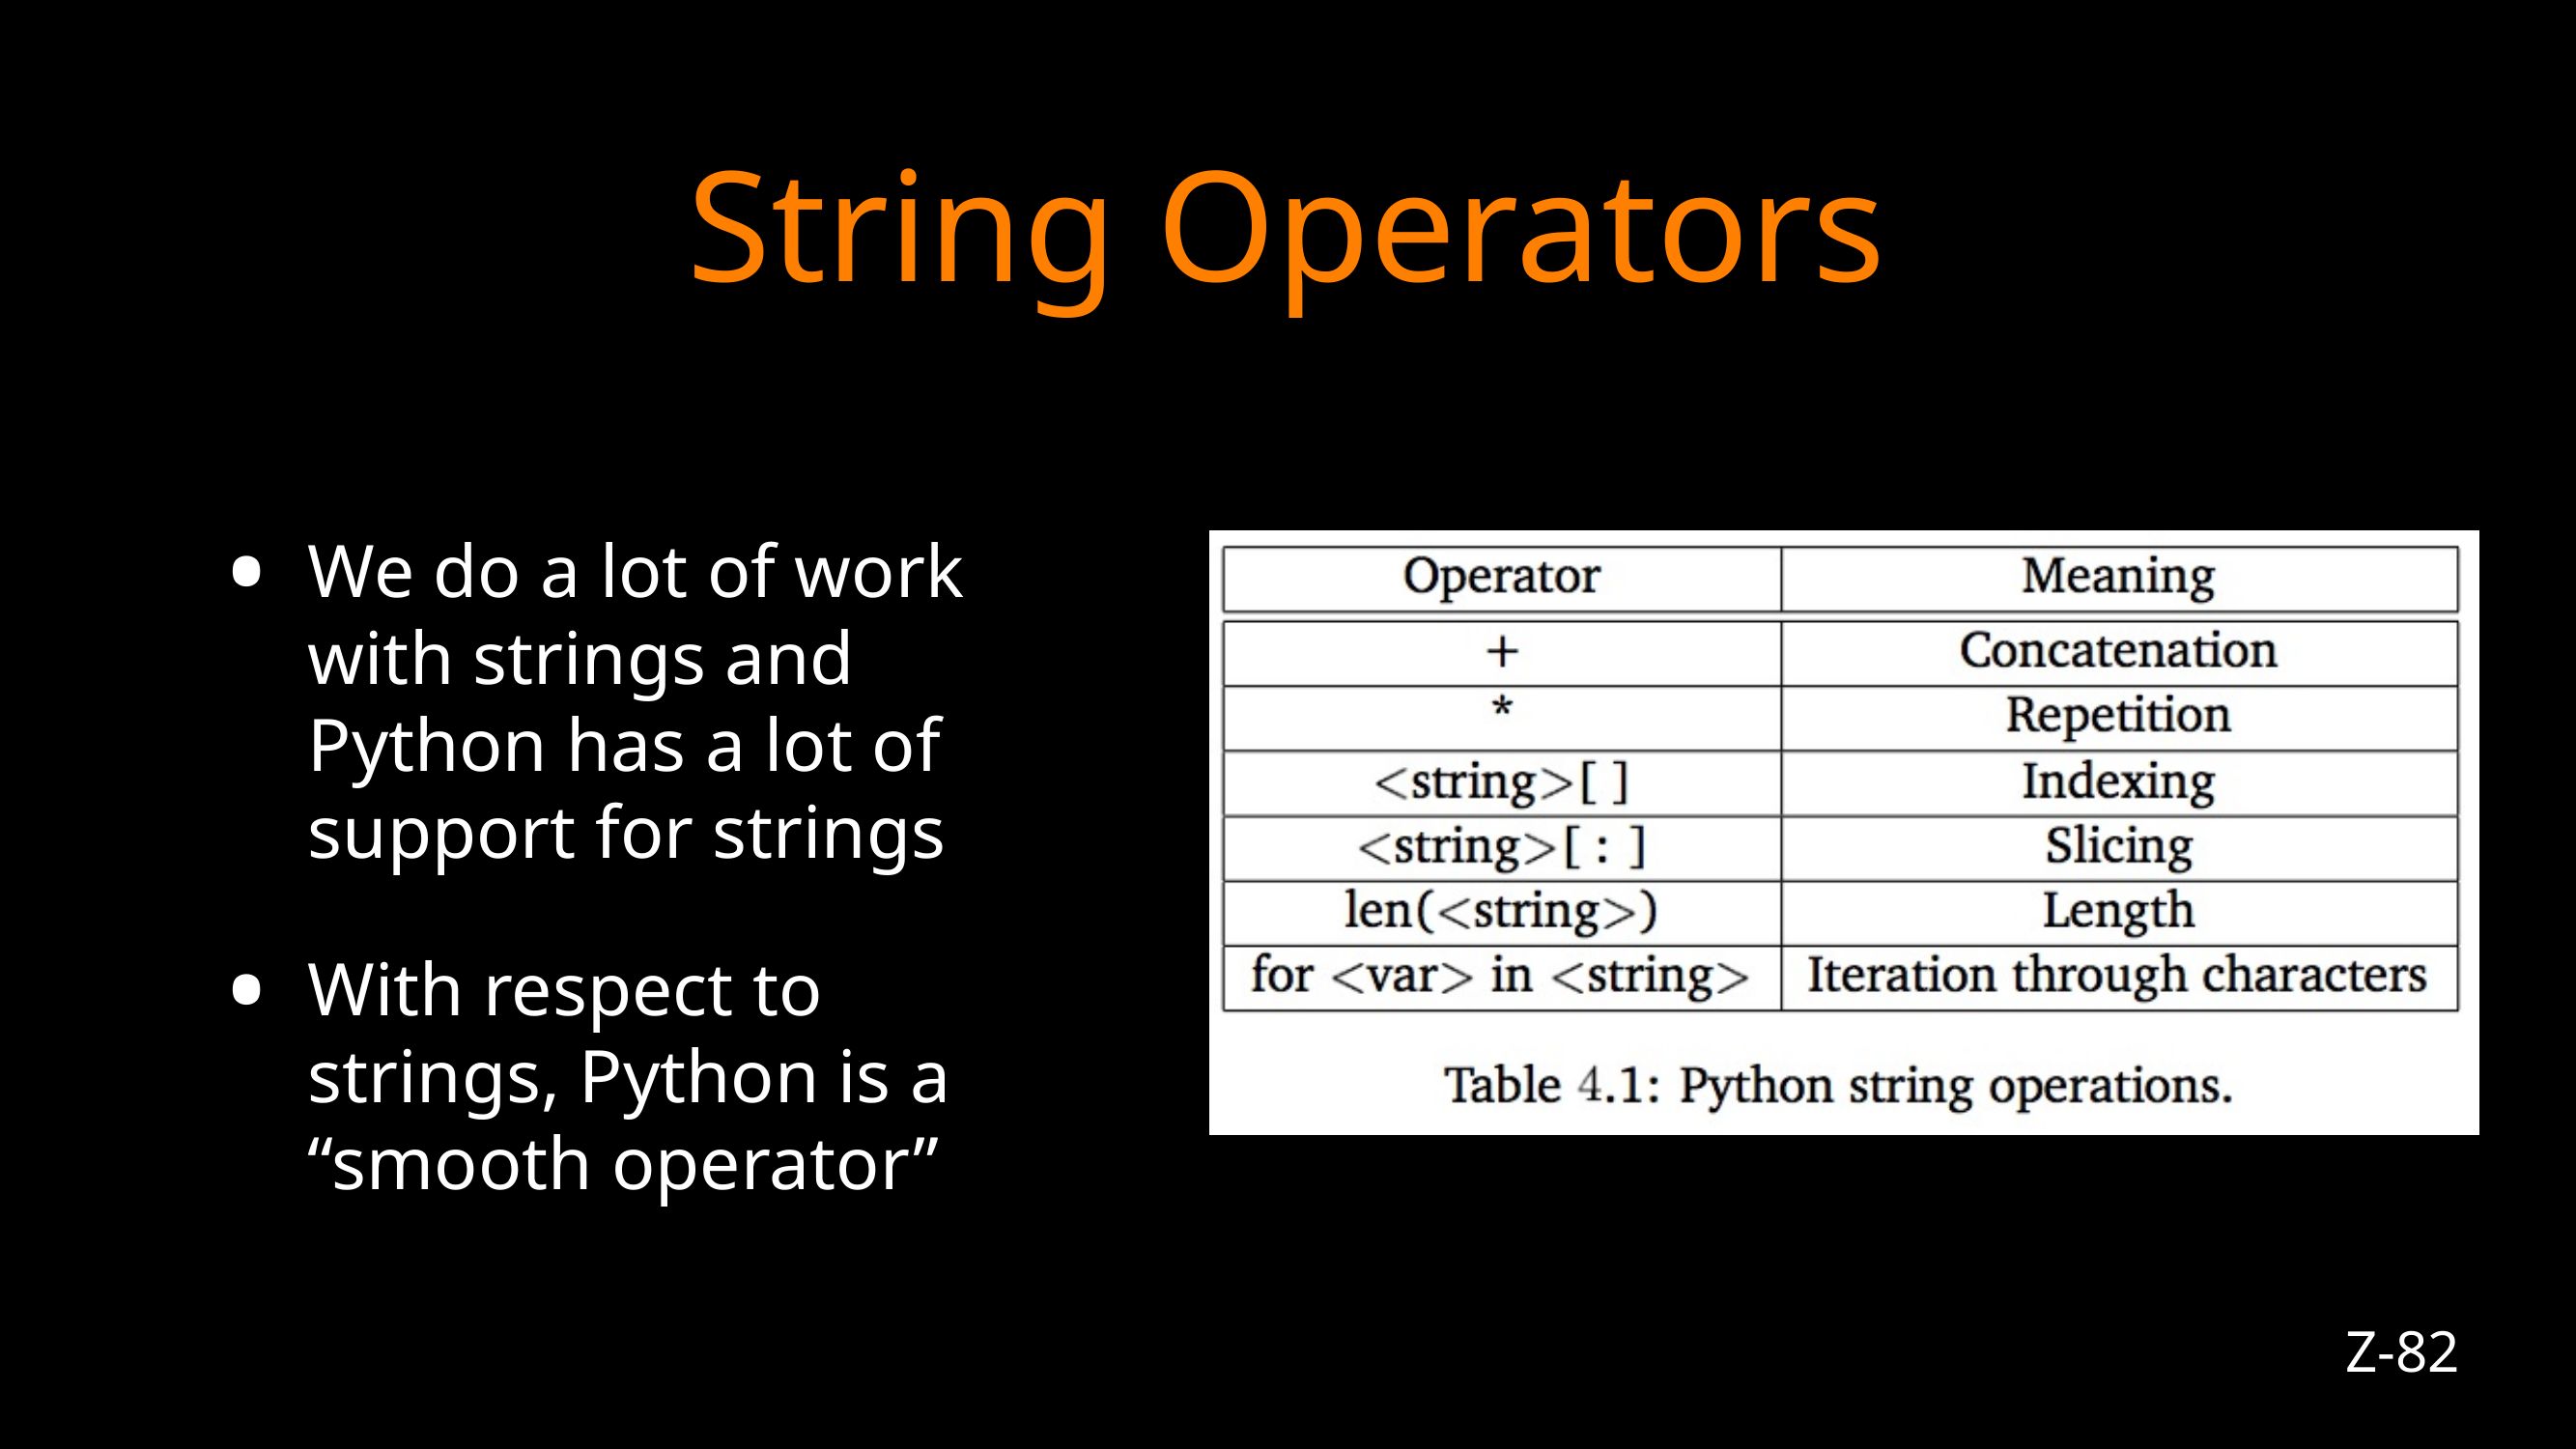

# String Operators
We do a lot of work with strings and Python has a lot of support for strings
With respect to strings, Python is a “smooth operator”
Z-82